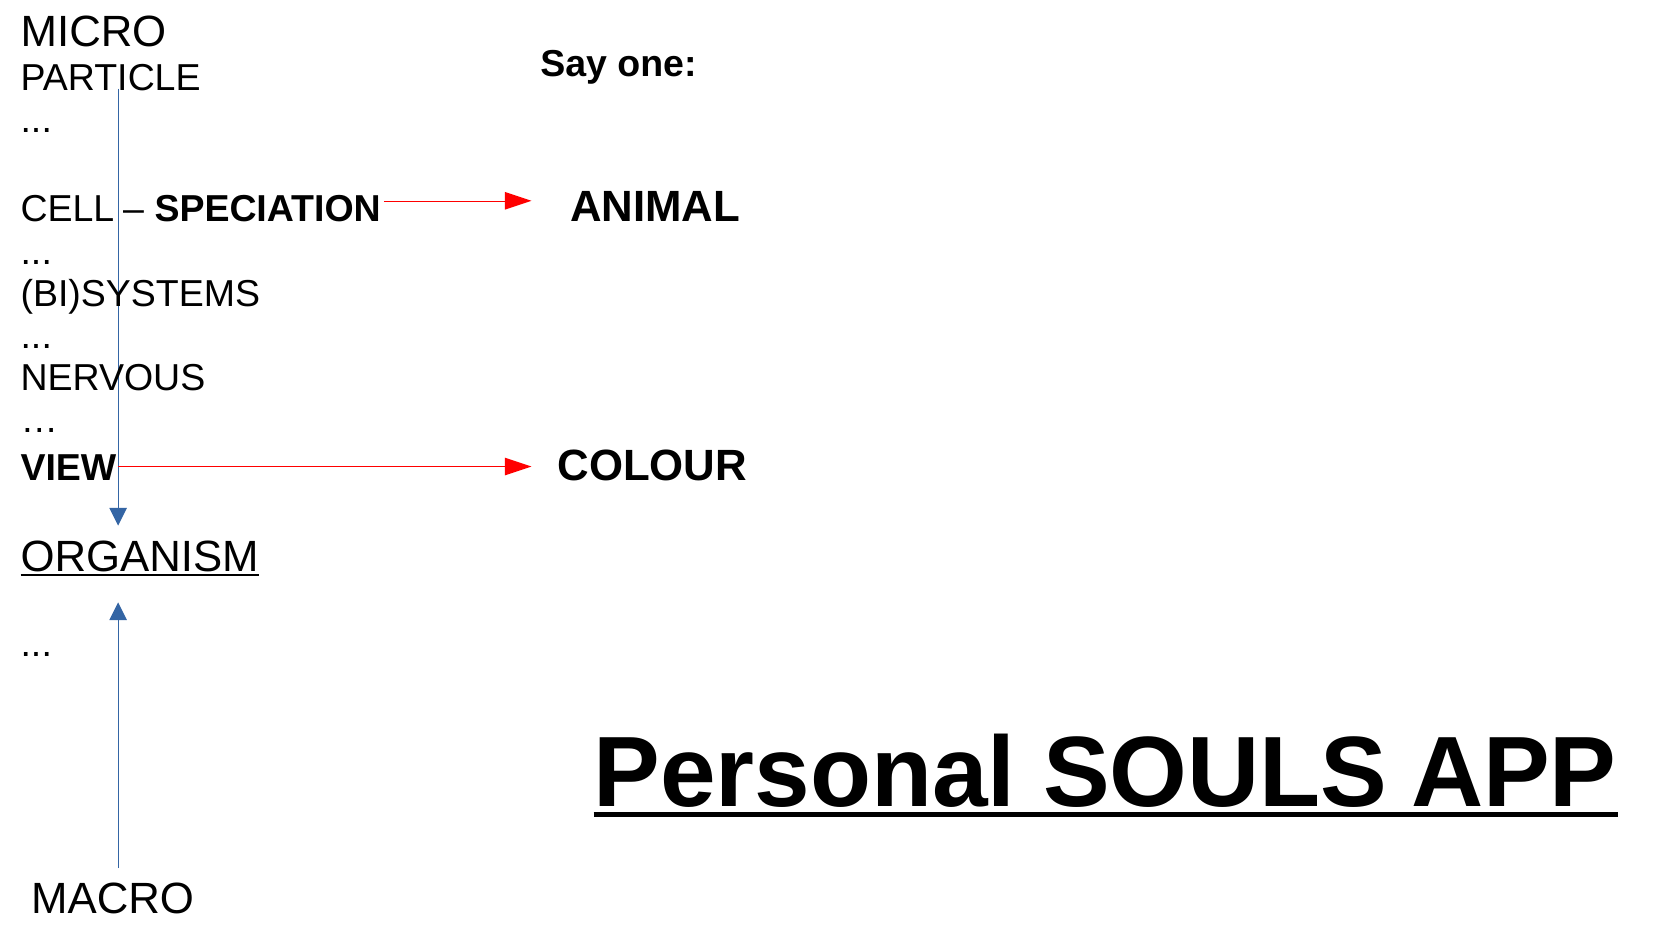

MICRO
PARTICLE
...
CELL – SPECIATION ANIMAL
...
(BI)SYSTEMS
...
NERVOUS
…
VIEW COLOUR
ORGANISM
...
 MACRO
Say one:
 Personal SOULS APP